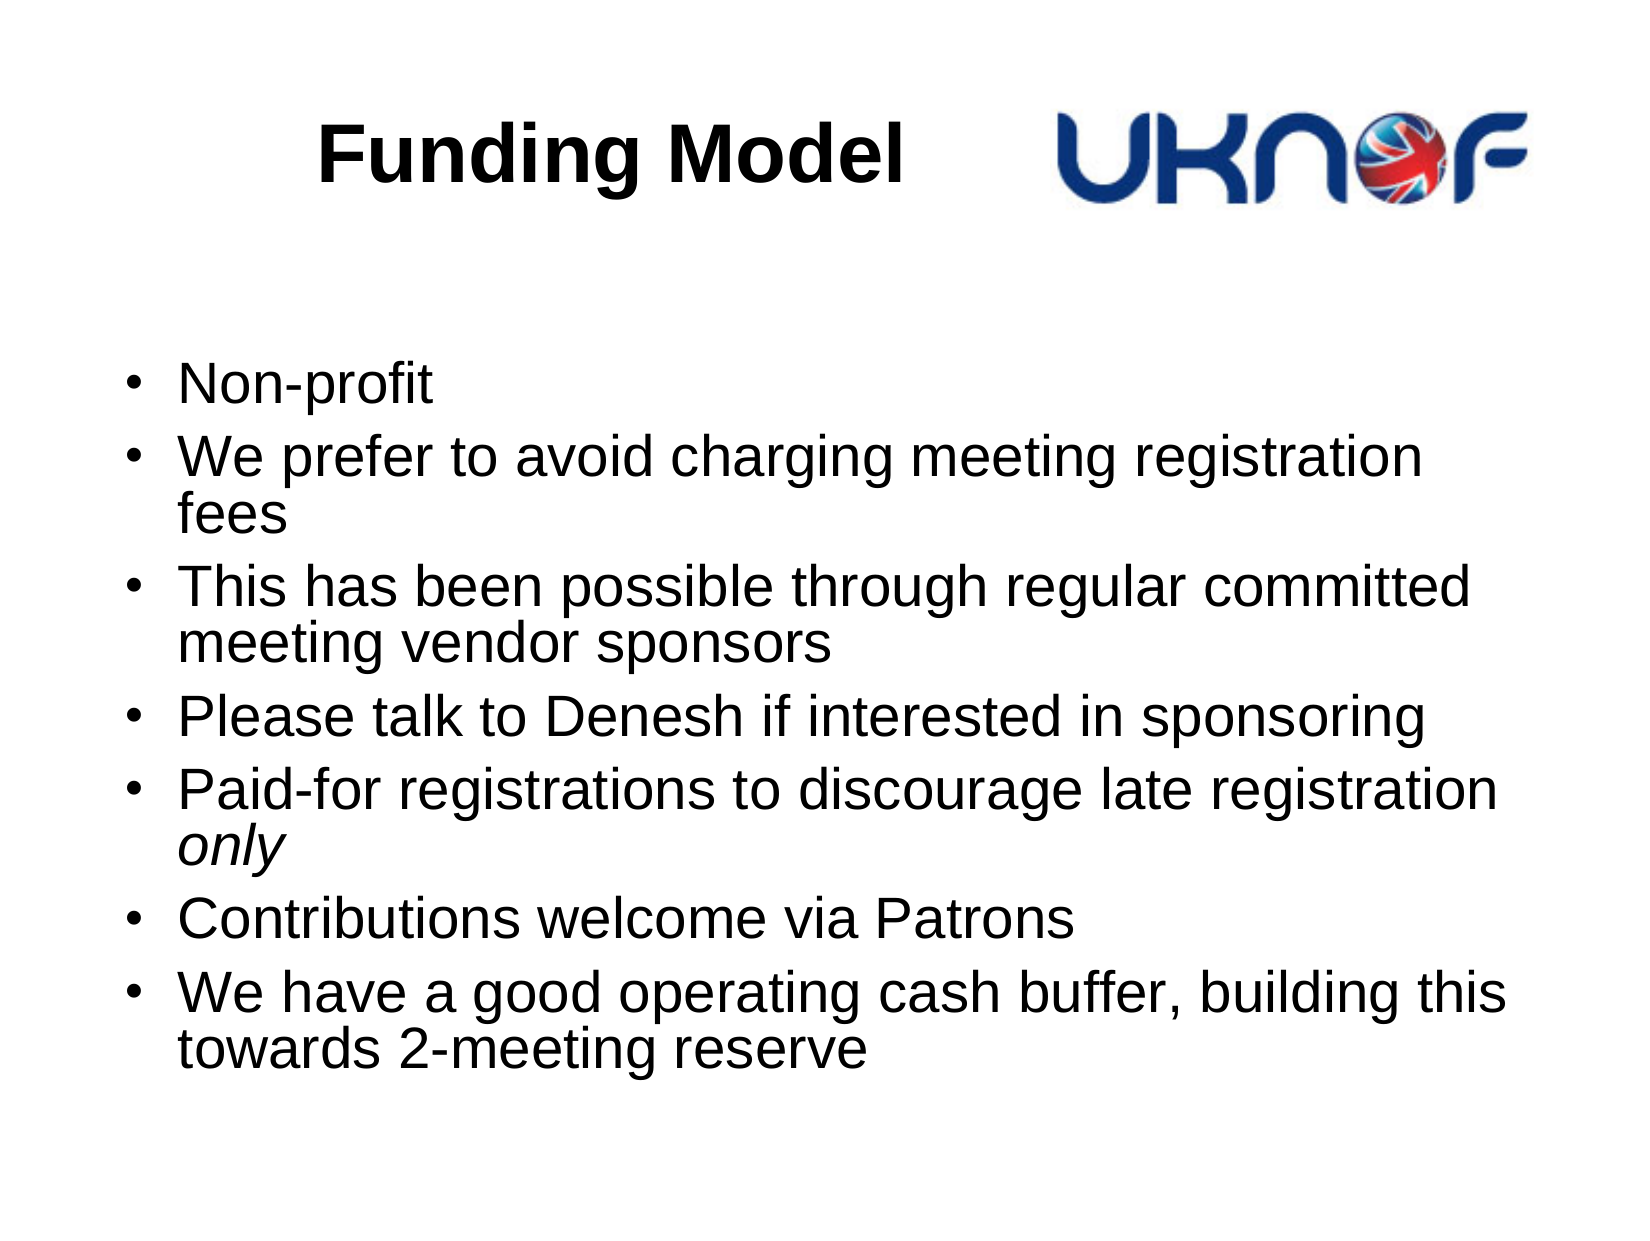

# Funding Model
Non-profit
We prefer to avoid charging meeting registration fees
This has been possible through regular committed meeting vendor sponsors
Please talk to Denesh if interested in sponsoring
Paid-for registrations to discourage late registration only
Contributions welcome via Patrons
We have a good operating cash buffer, building this towards 2-meeting reserve